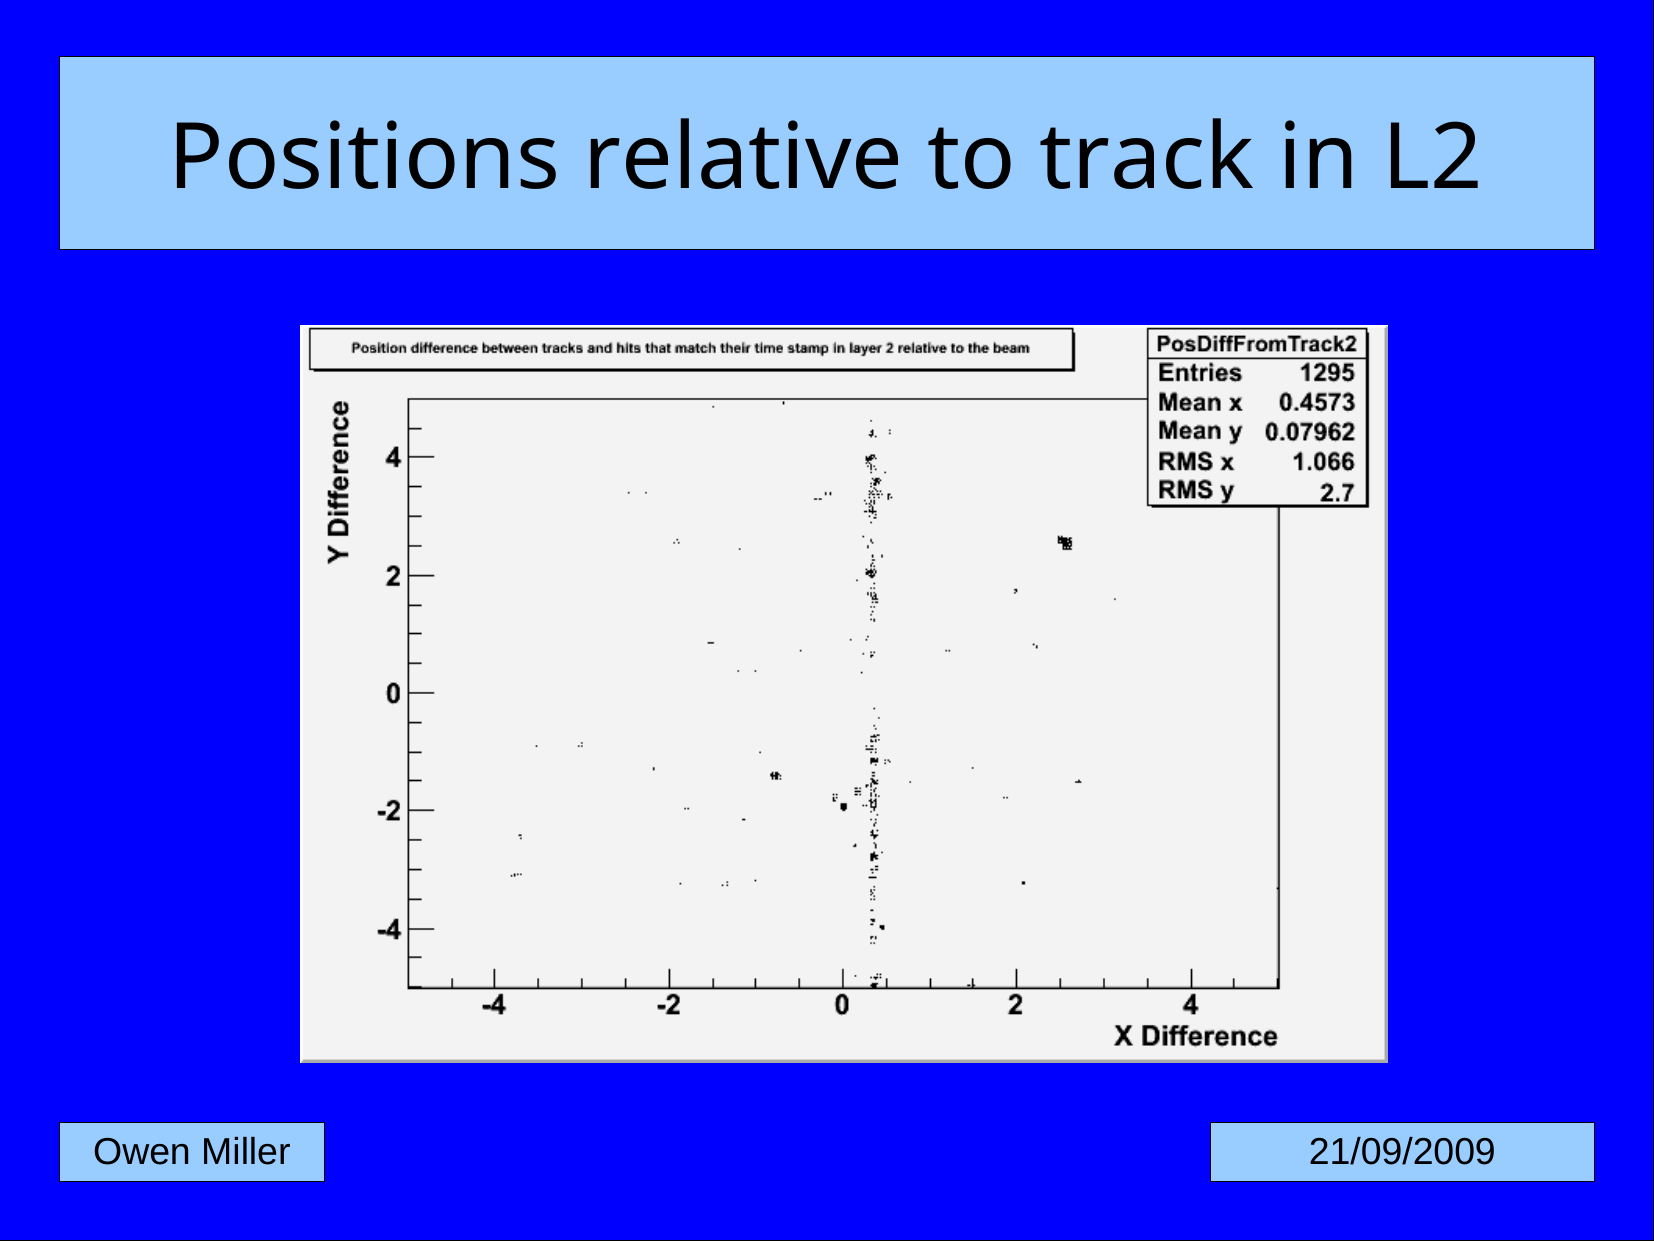

# Positions relative to track in L2
Owen Miller
21/09/2009